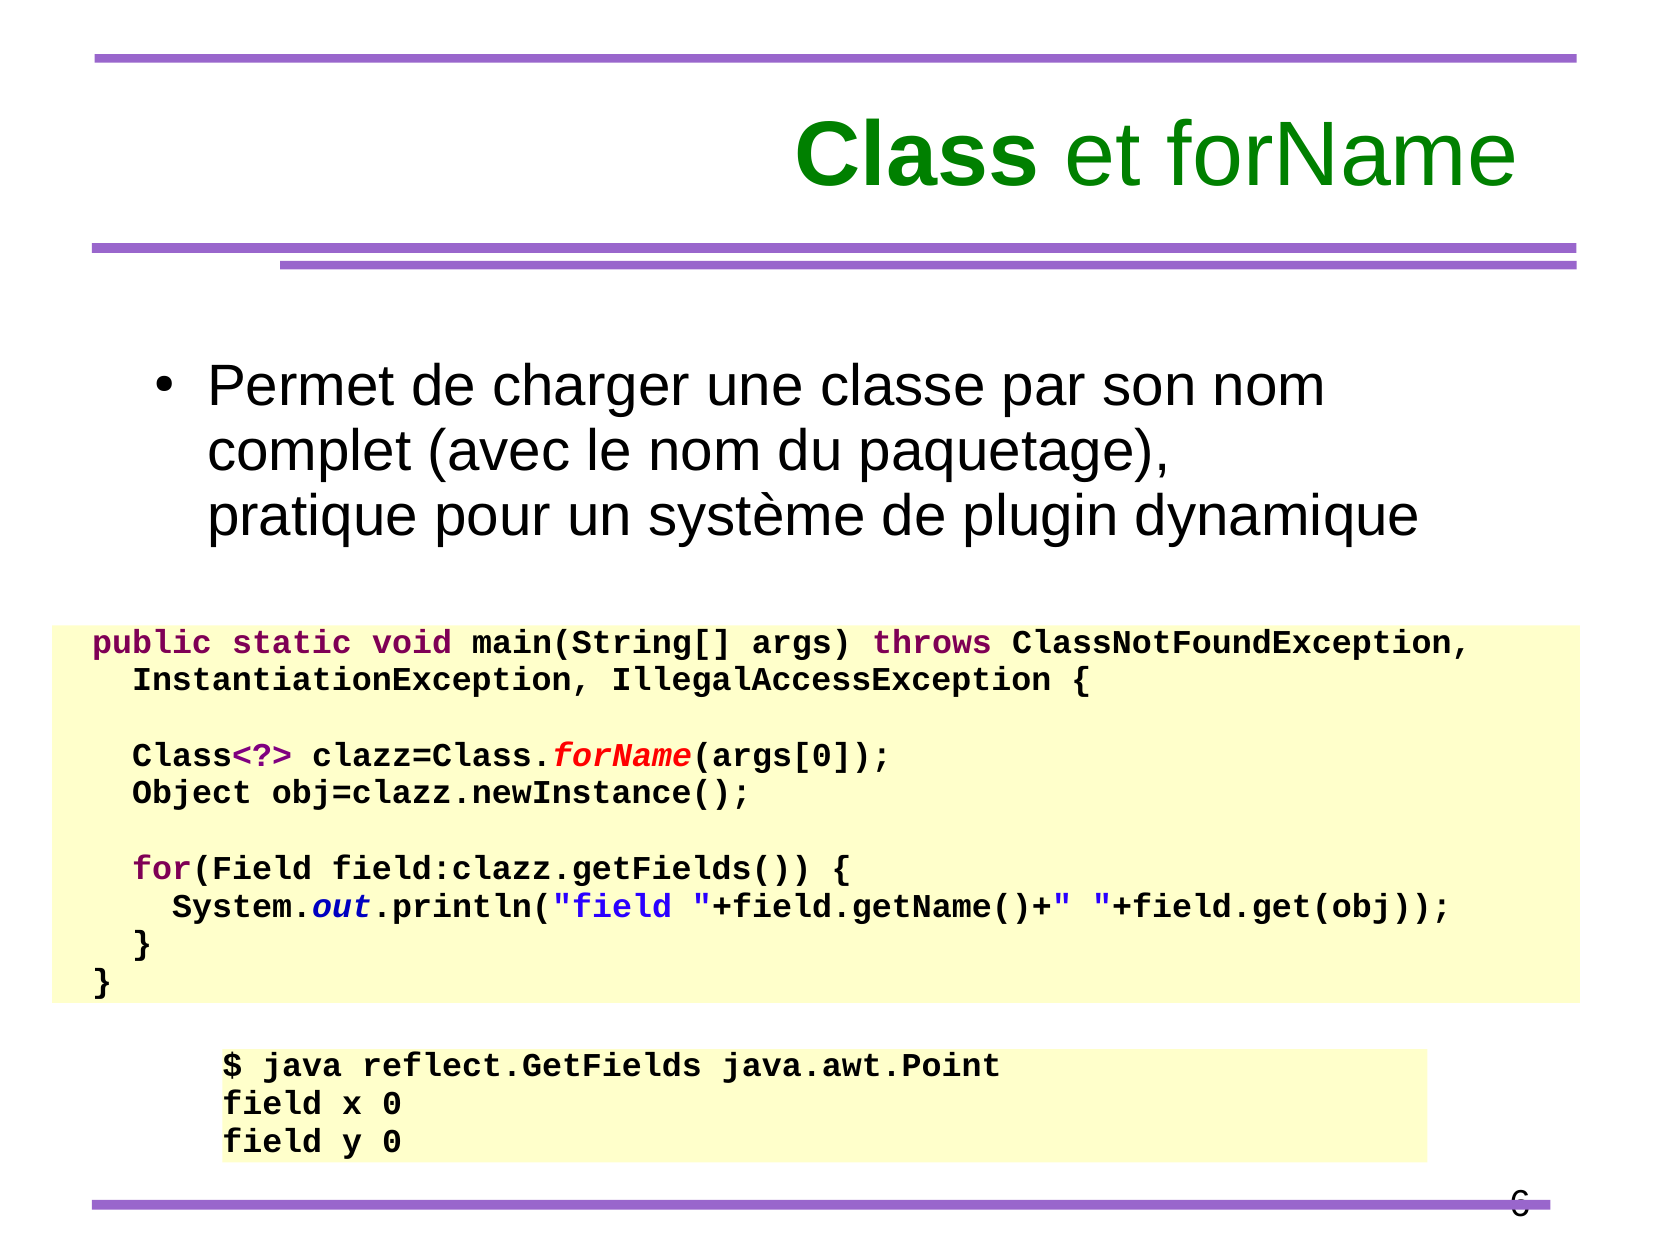

# Class et forName
Permet de charger une classe par son nom complet (avec le nom du paquetage),
pratique pour un système de plugin dynamique
 public static void main(String[] args) throws ClassNotFoundException,
 InstantiationException, IllegalAccessException {
 Class<?> clazz=Class.forName(args[0]);
 Object obj=clazz.newInstance();
 for(Field field:clazz.getFields()) {
 System.out.println("field "+field.getName()+" "+field.get(obj));
 }
 }
$ java reflect.GetFields java.awt.Point
field x 0
field y 0